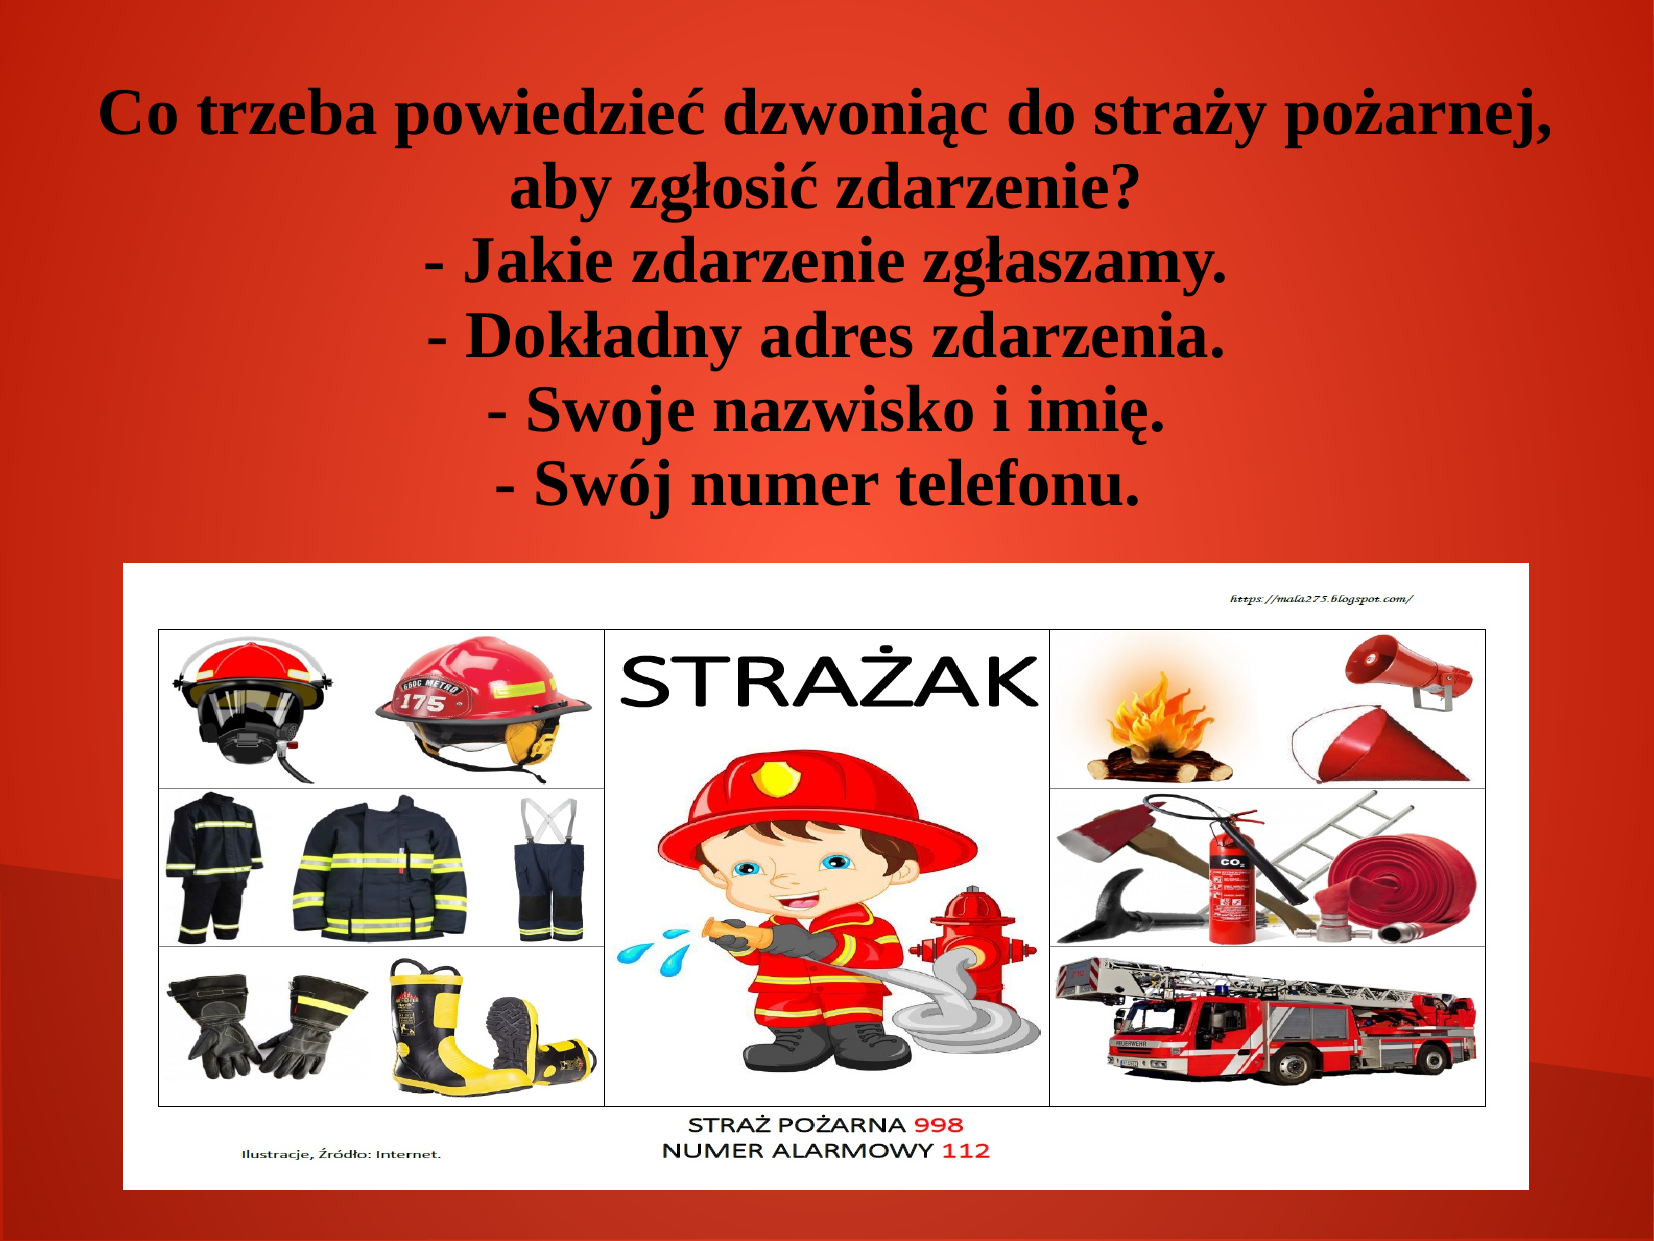

# Co trzeba powiedzieć dzwoniąc do straży pożarnej, aby zgłosić zdarzenie? - Jakie zdarzenie zgłaszamy. - Dokładny adres zdarzenia. - Swoje nazwisko i imię. - Swój numer telefonu.